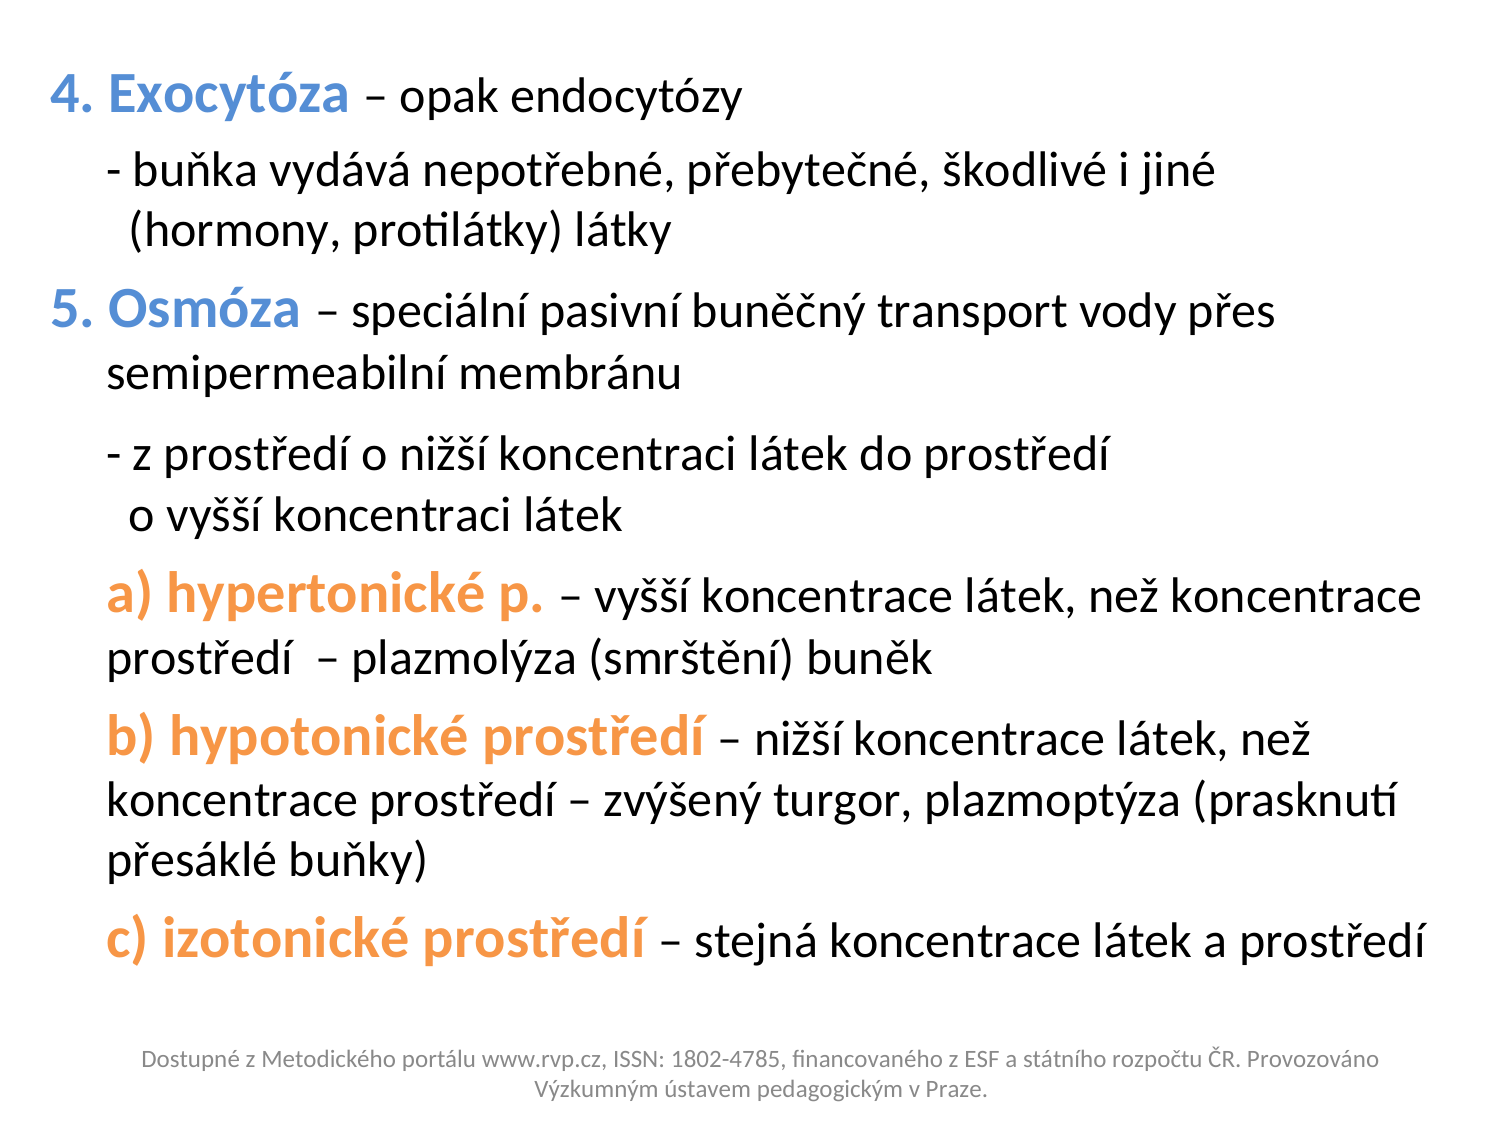

# 4. Exocytóza – opak endocytózy
	- buňka vydává nepotřebné, přebytečné, škodlivé i jiné
 (hormony, protilátky) látky
5. Osmóza – speciální pasivní buněčný transport vody přes semipermeabilní membránu
	- z prostředí o nižší koncentraci látek do prostředí
 o vyšší koncentraci látek
	a) hypertonické p. – vyšší koncentrace látek, než koncentrace prostředí – plazmolýza (smrštění) buněk
	b) hypotonické prostředí – nižší koncentrace látek, než koncentrace prostředí – zvýšený turgor, plazmoptýza (prasknutí přesáklé buňky)
	c) izotonické prostředí – stejná koncentrace látek a prostředí
Dostupné z Metodického portálu www.rvp.cz, ISSN: 1802-4785, financovaného z ESF a státního rozpočtu ČR. Provozováno Výzkumným ústavem pedagogickým v Praze.